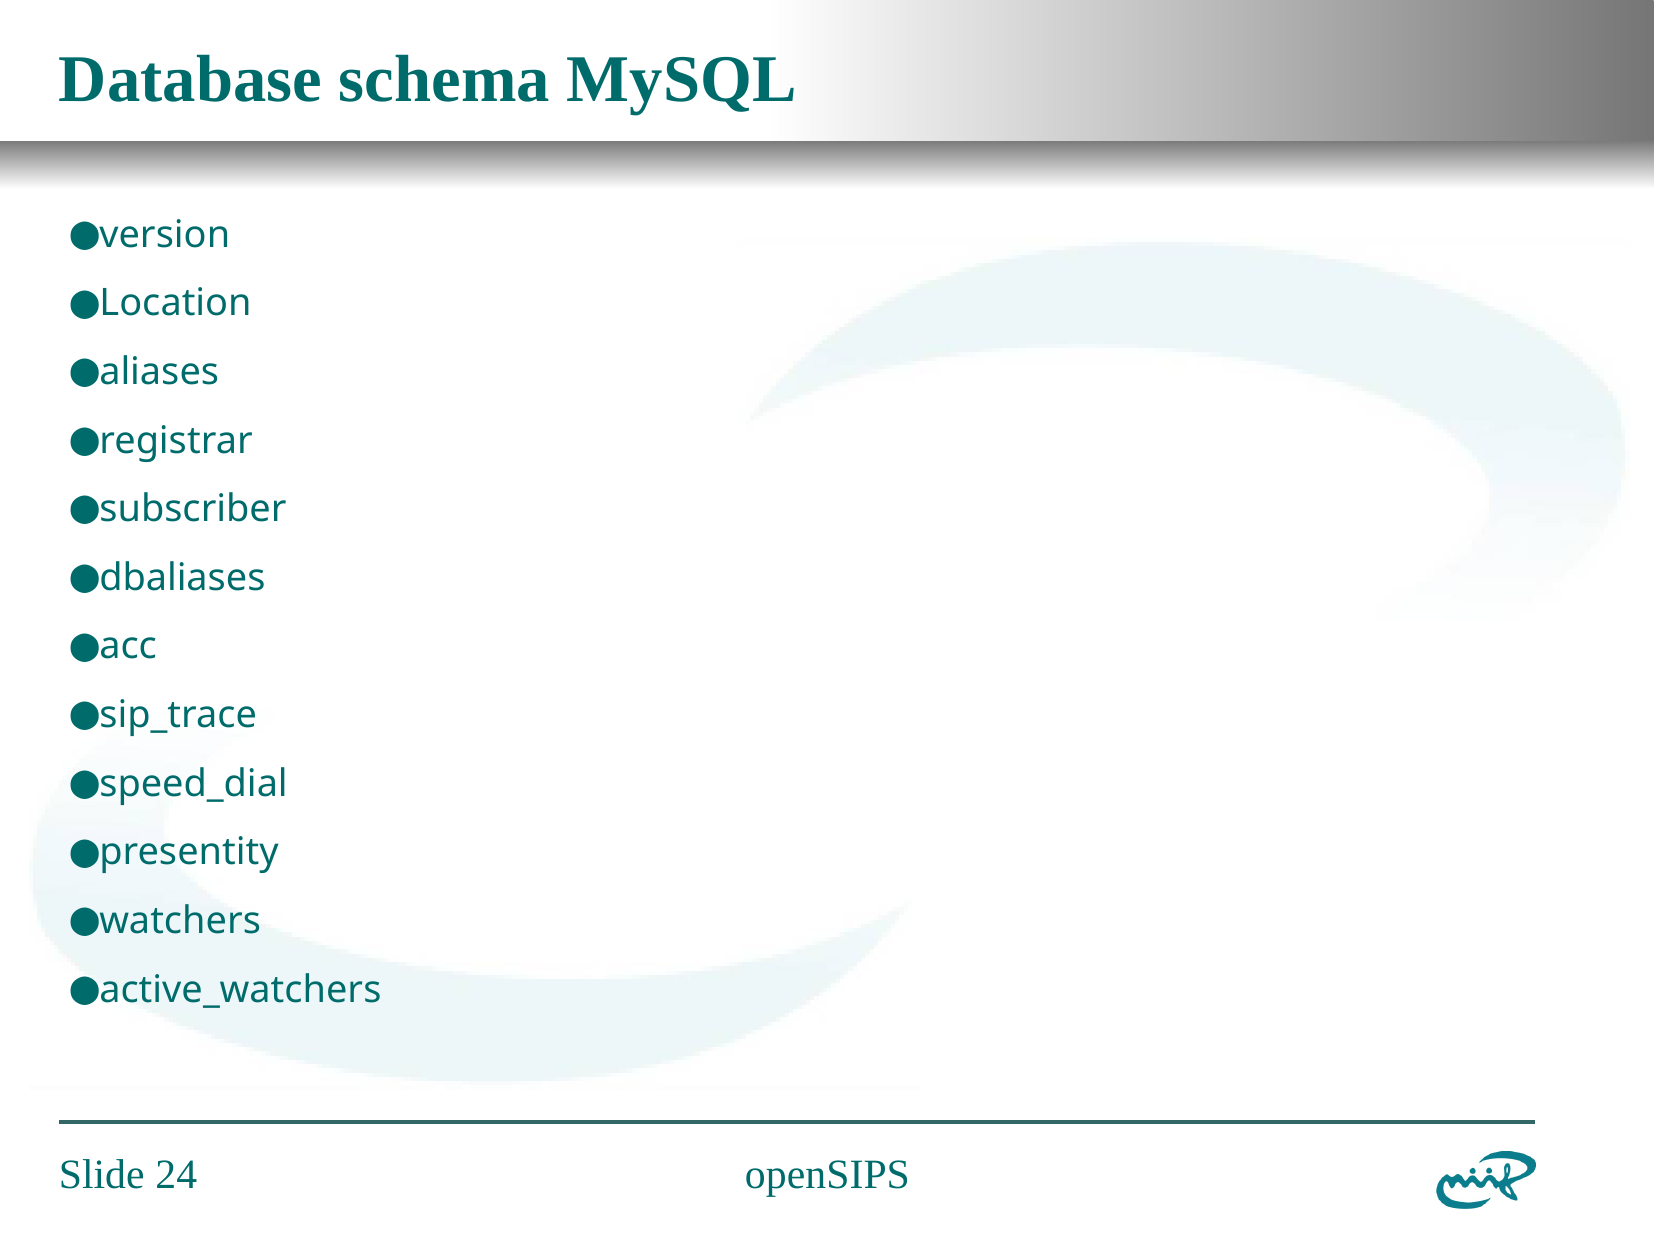

# Database schema MySQL
version
Location
aliases
registrar
subscriber
dbaliases
acc
sip_trace
speed_dial
presentity
watchers
active_watchers
24
openSIPS